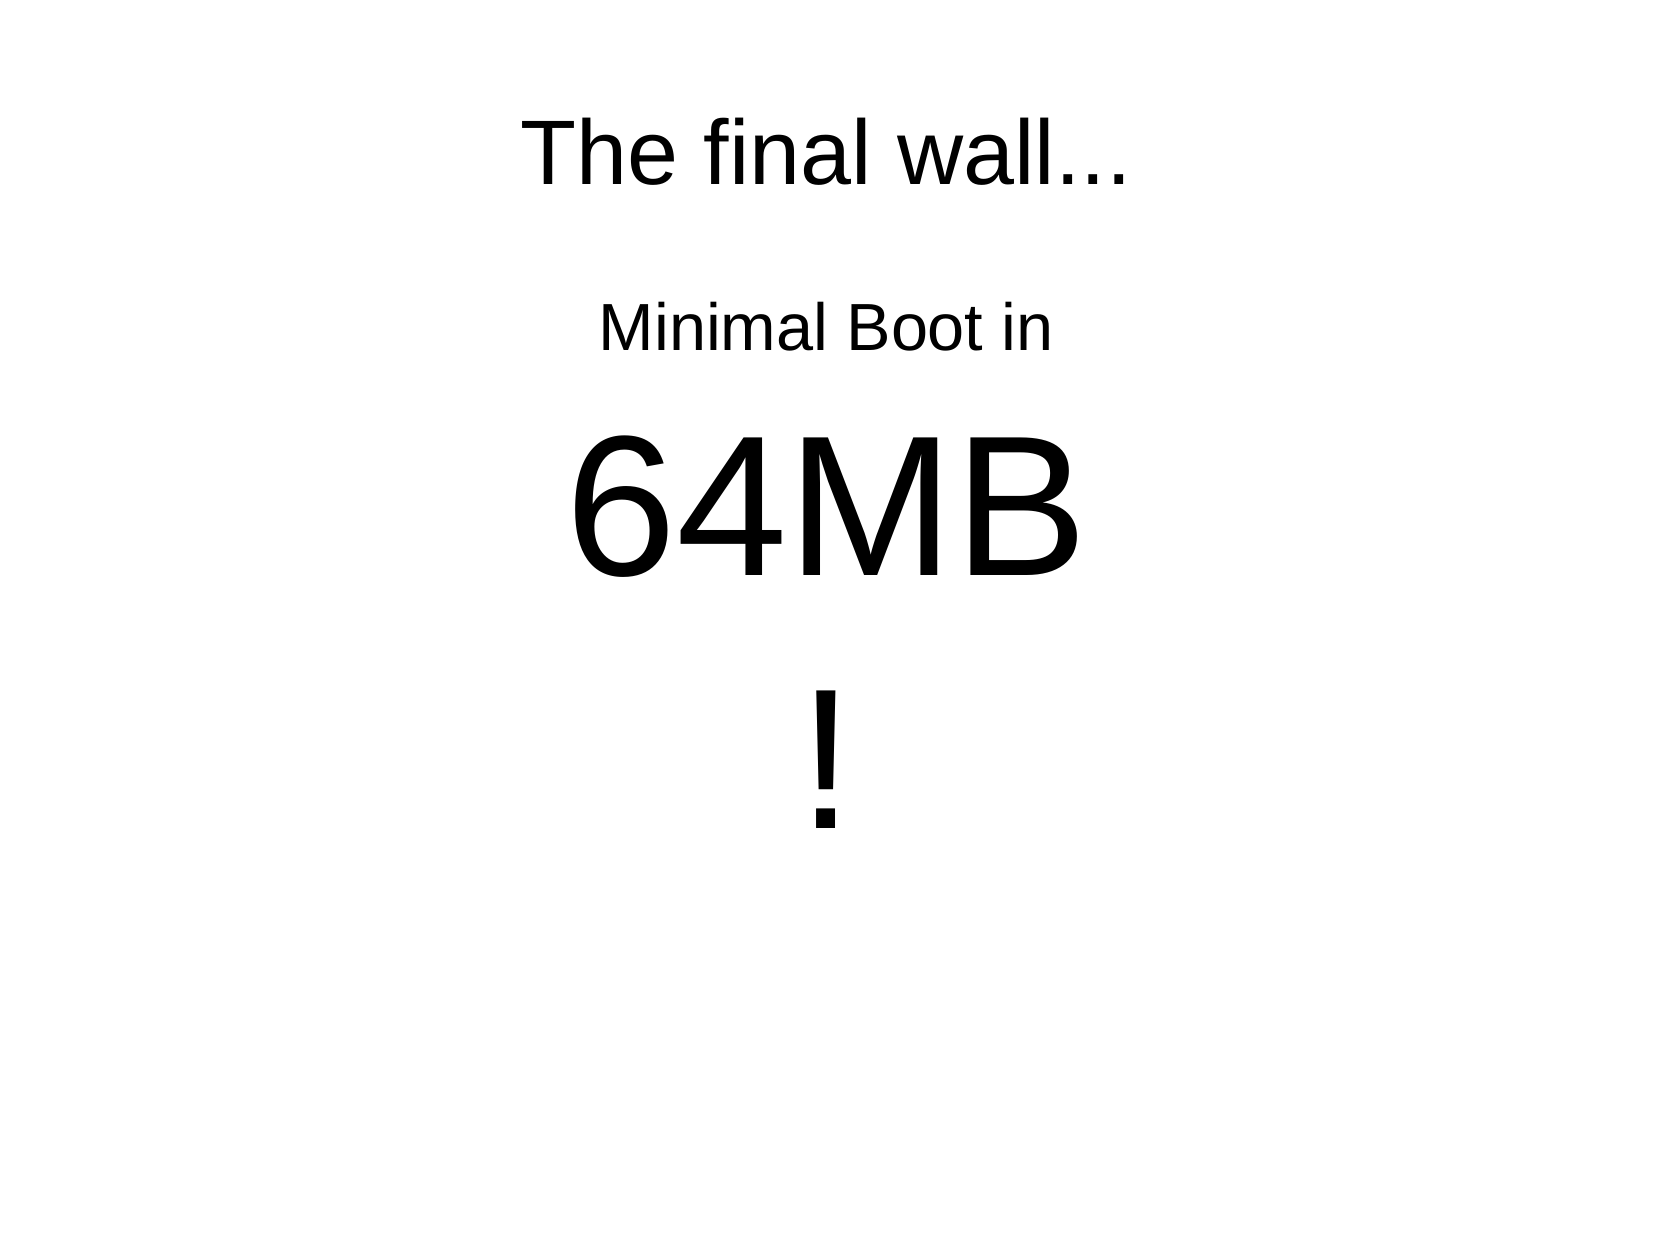

# The final wall...
Minimal Boot in
64MB
!